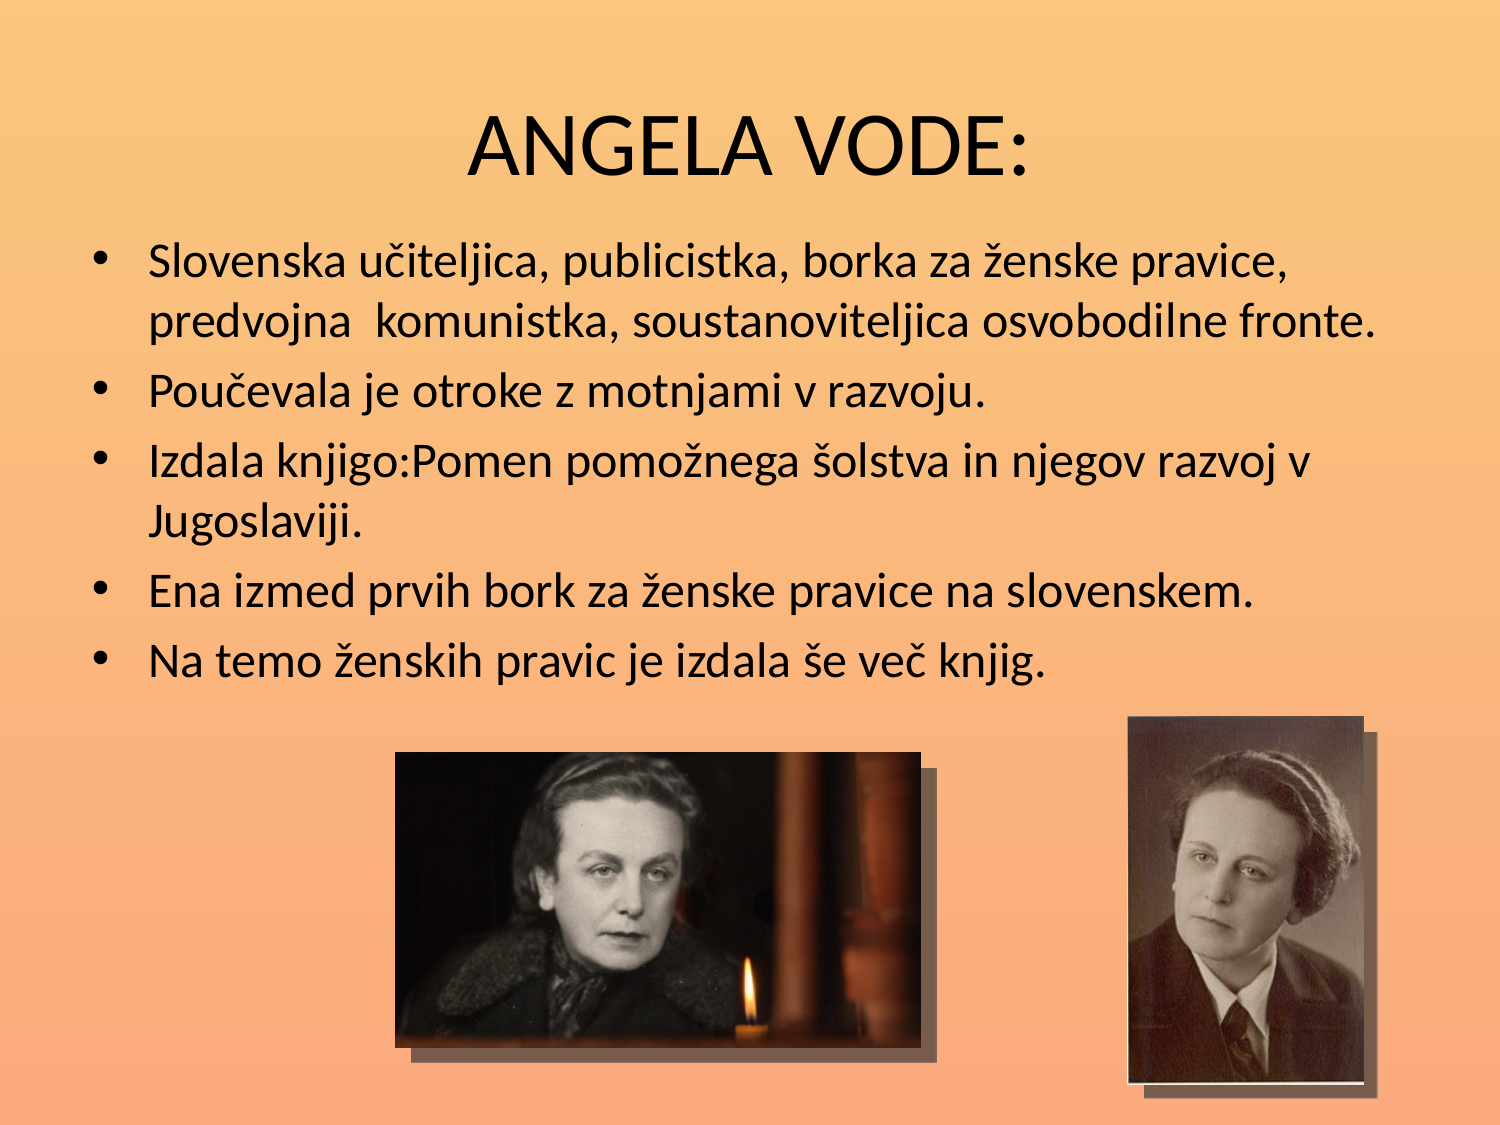

# ANGELA VODE:
Slovenska učiteljica, publicistka, borka za ženske pravice, predvojna komunistka, soustanoviteljica osvobodilne fronte.
Poučevala je otroke z motnjami v razvoju.
Izdala knjigo:Pomen pomožnega šolstva in njegov razvoj v Jugoslaviji.
Ena izmed prvih bork za ženske pravice na slovenskem.
Na temo ženskih pravic je izdala še več knjig.